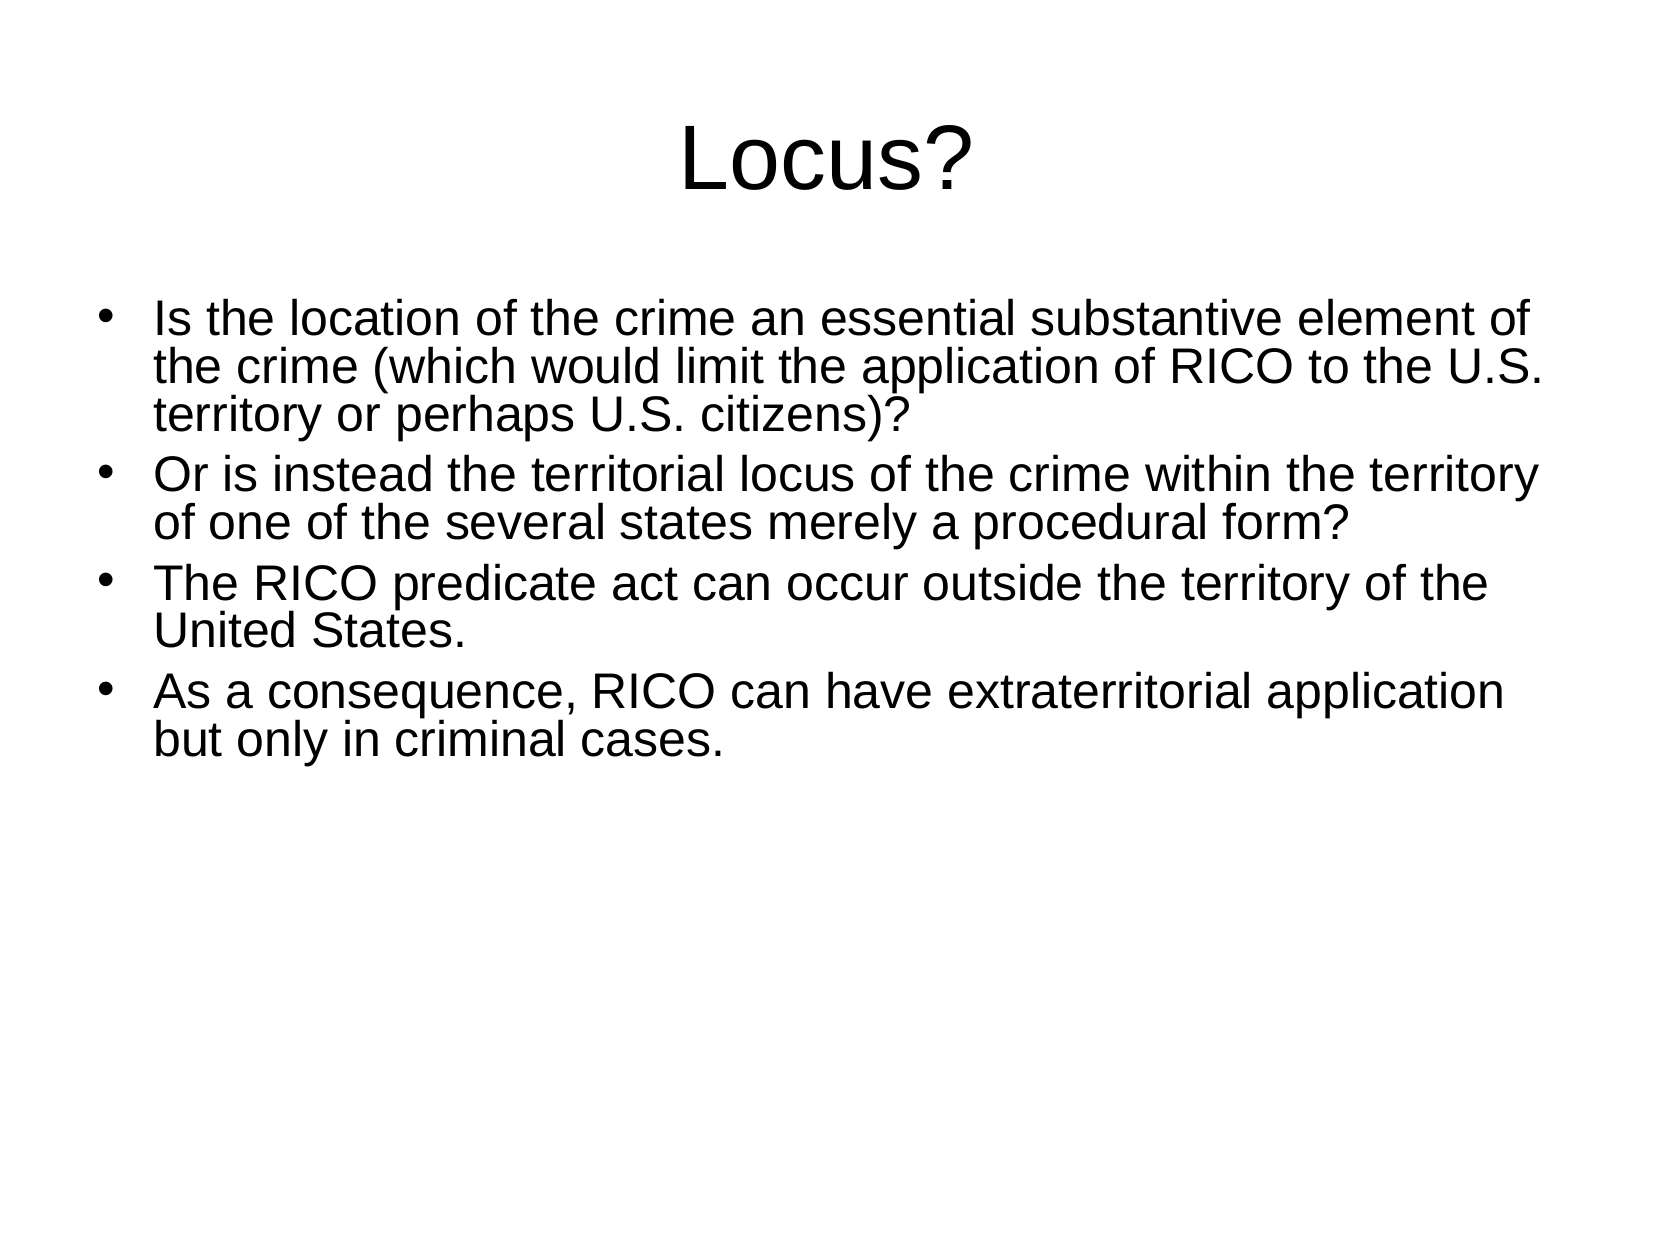

# Locus?
Is the location of the crime an essential substantive element of the crime (which would limit the application of RICO to the U.S. territory or perhaps U.S. citizens)?
Or is instead the territorial locus of the crime within the territory of one of the several states merely a procedural form?
The RICO predicate act can occur outside the territory of the United States.
As a consequence, RICO can have extraterritorial application but only in criminal cases.